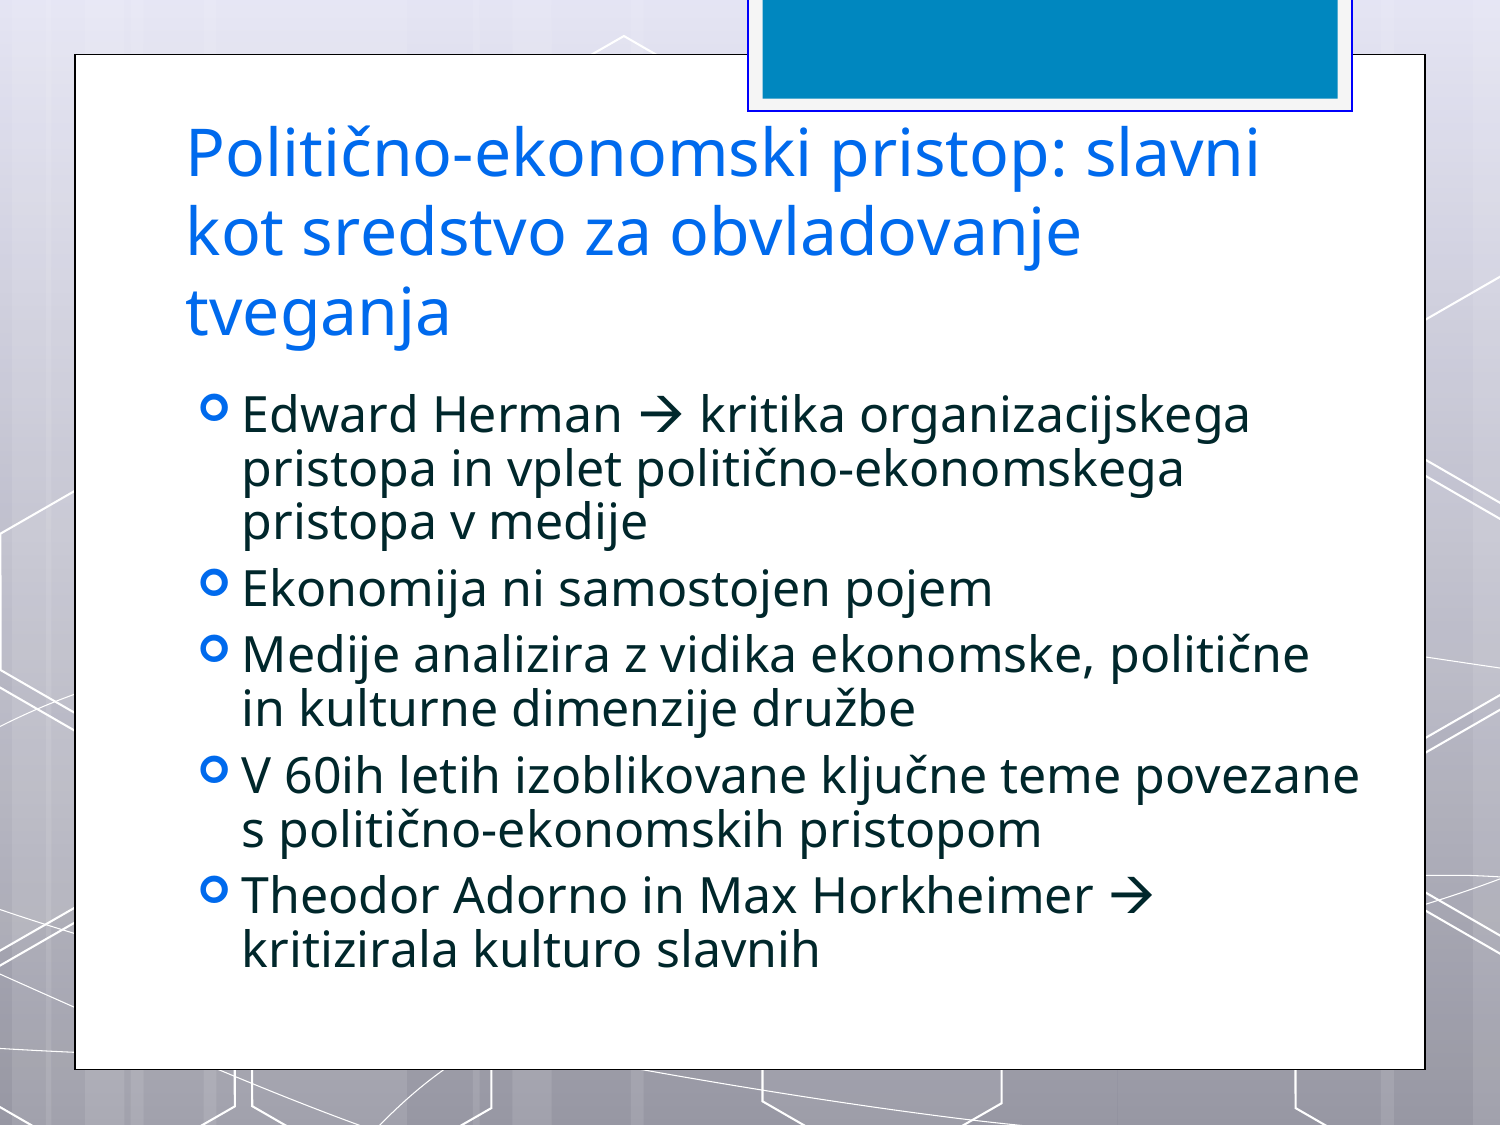

Politično-ekonomski pristop: slavni kot sredstvo za obvladovanje tveganja
Edward Herman  kritika organizacijskega pristopa in vplet politično-ekonomskega pristopa v medije
Ekonomija ni samostojen pojem
Medije analizira z vidika ekonomske, politične in kulturne dimenzije družbe
V 60ih letih izoblikovane ključne teme povezane s politično-ekonomskih pristopom
Theodor Adorno in Max Horkheimer  kritizirala kulturo slavnih